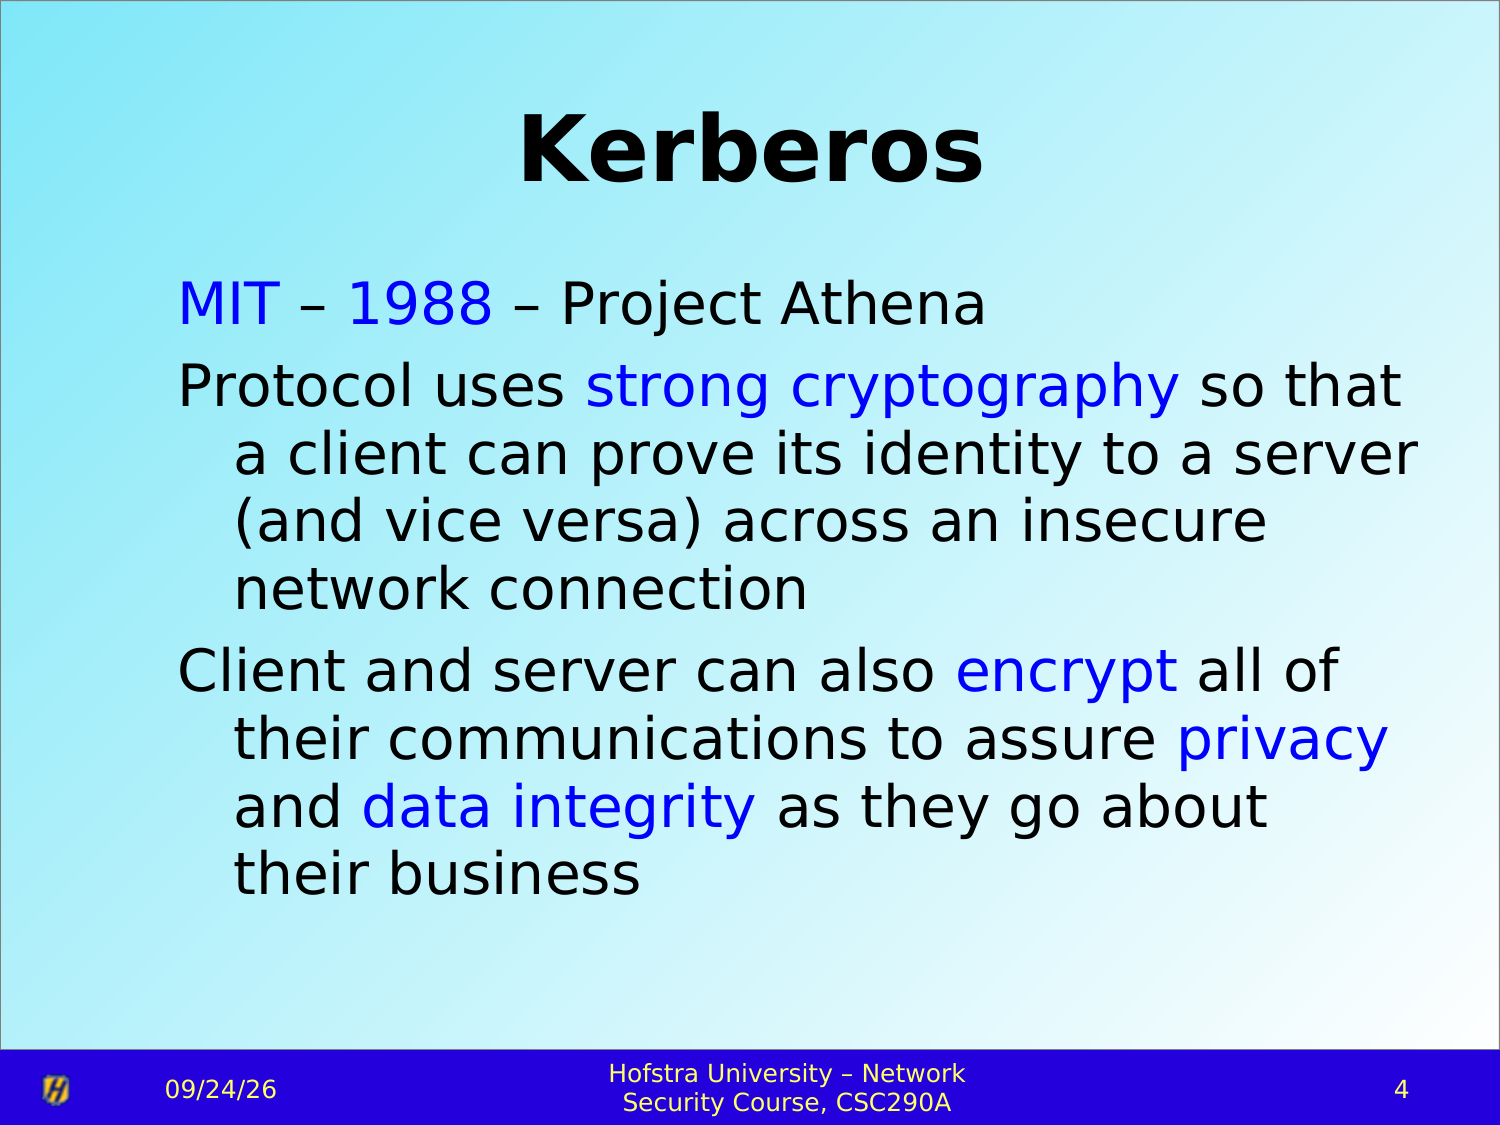

# Kerberos
MIT – 1988 – Project Athena
Protocol uses strong cryptography so that a client can prove its identity to a server (and vice versa) across an insecure network connection
Client and server can also encrypt all of their communications to assure privacy and data integrity as they go about their business
4